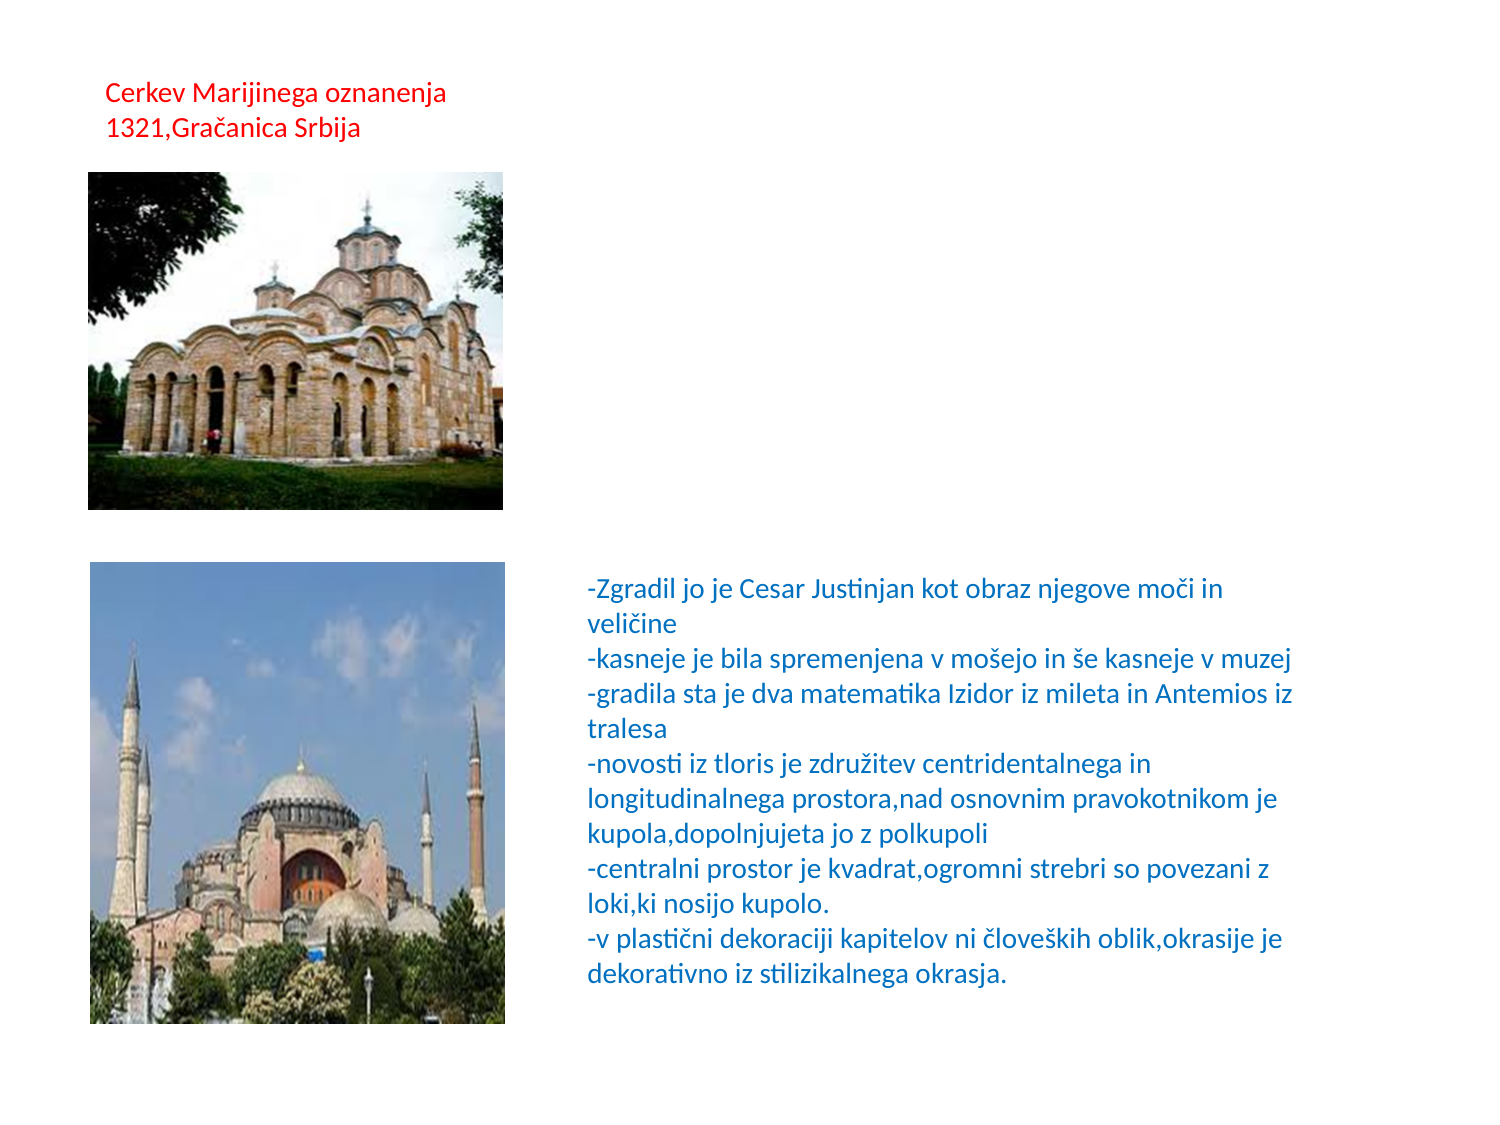

Cerkev Marijinega oznanenja 1321,Gračanica Srbija
-Zgradil jo je Cesar Justinjan kot obraz njegove moči in veličine
-kasneje je bila spremenjena v mošejo in še kasneje v muzej
-gradila sta je dva matematika Izidor iz mileta in Antemios iz tralesa
-novosti iz tloris je združitev centridentalnega in longitudinalnega prostora,nad osnovnim pravokotnikom je kupola,dopolnjujeta jo z polkupoli
-centralni prostor je kvadrat,ogromni strebri so povezani z loki,ki nosijo kupolo.
-v plastični dekoraciji kapitelov ni človeških oblik,okrasije je dekorativno iz stilizikalnega okrasja.